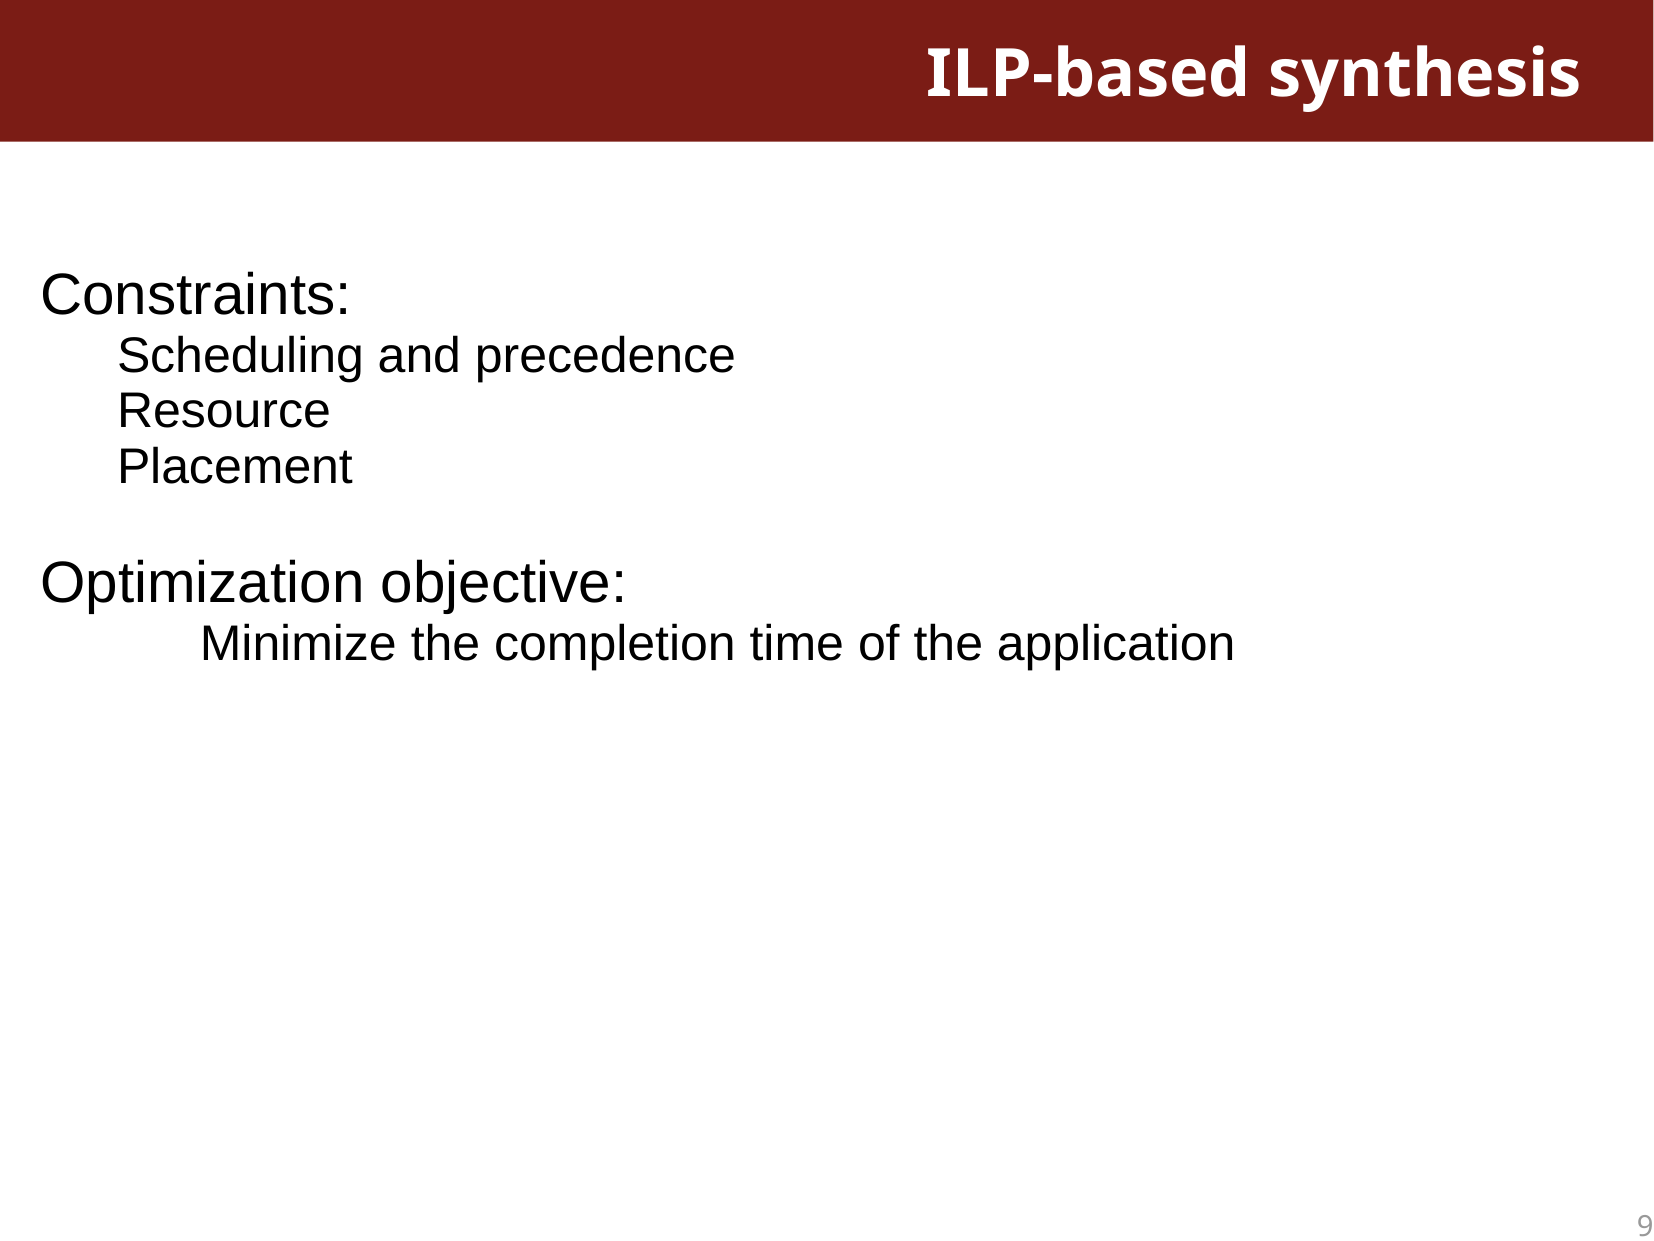

# ILP-based synthesis
Constraints:
Scheduling and precedence
Resource
Placement
Optimization objective:
Minimize the completion time of the application
9